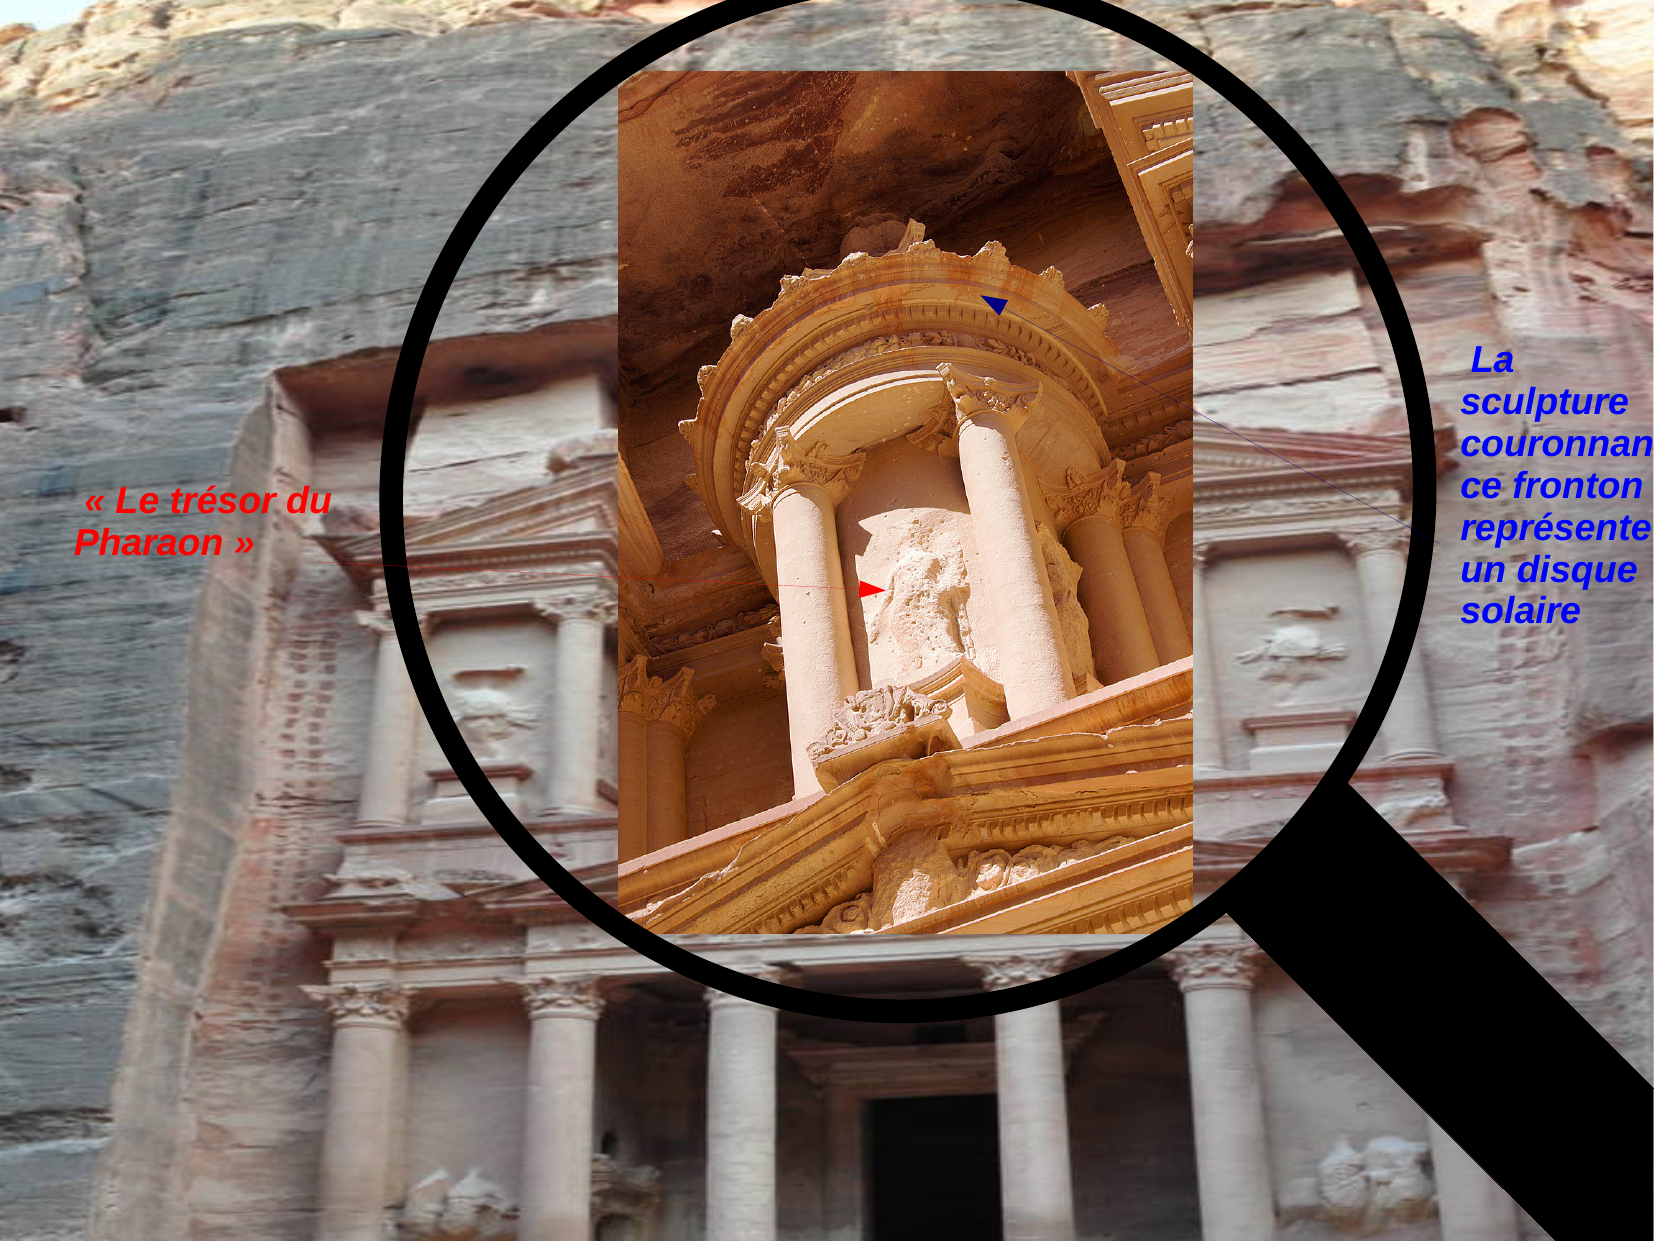

3. L'architecture comme héritage
 La sculpture couronnant ce fronton représente un disque solaire
 « Le trésor du Pharaon »